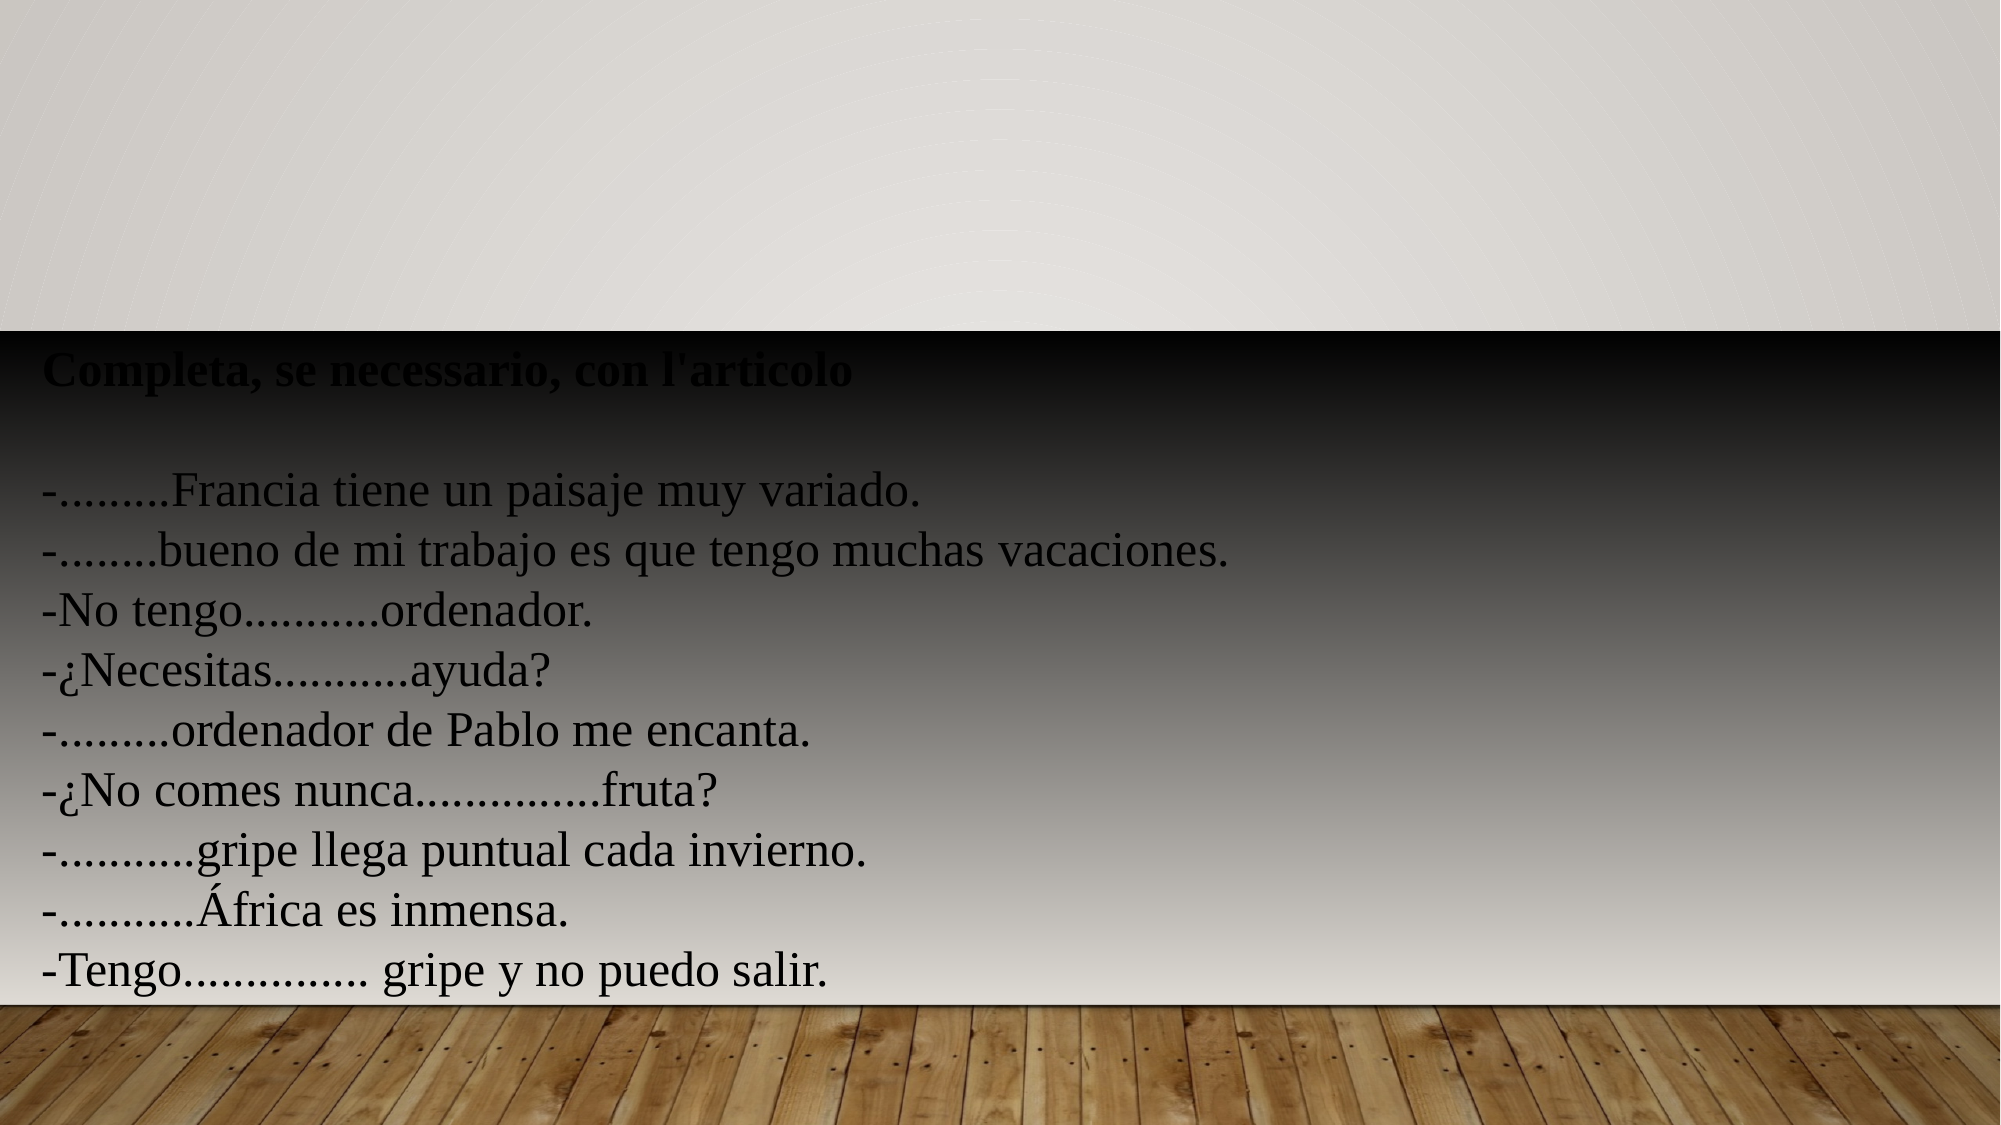

Completa, se necessario, con l'articolo
-.........Francia tiene un paisaje muy variado.
-........bueno de mi trabajo es que tengo muchas vacaciones.
-No tengo...........ordenador.
-¿Necesitas...........ayuda?
-.........ordenador de Pablo me encanta.
-¿No comes nunca...............fruta?
-...........gripe llega puntual cada invierno.
-...........África es inmensa.
-Tengo............... gripe y no puedo salir.